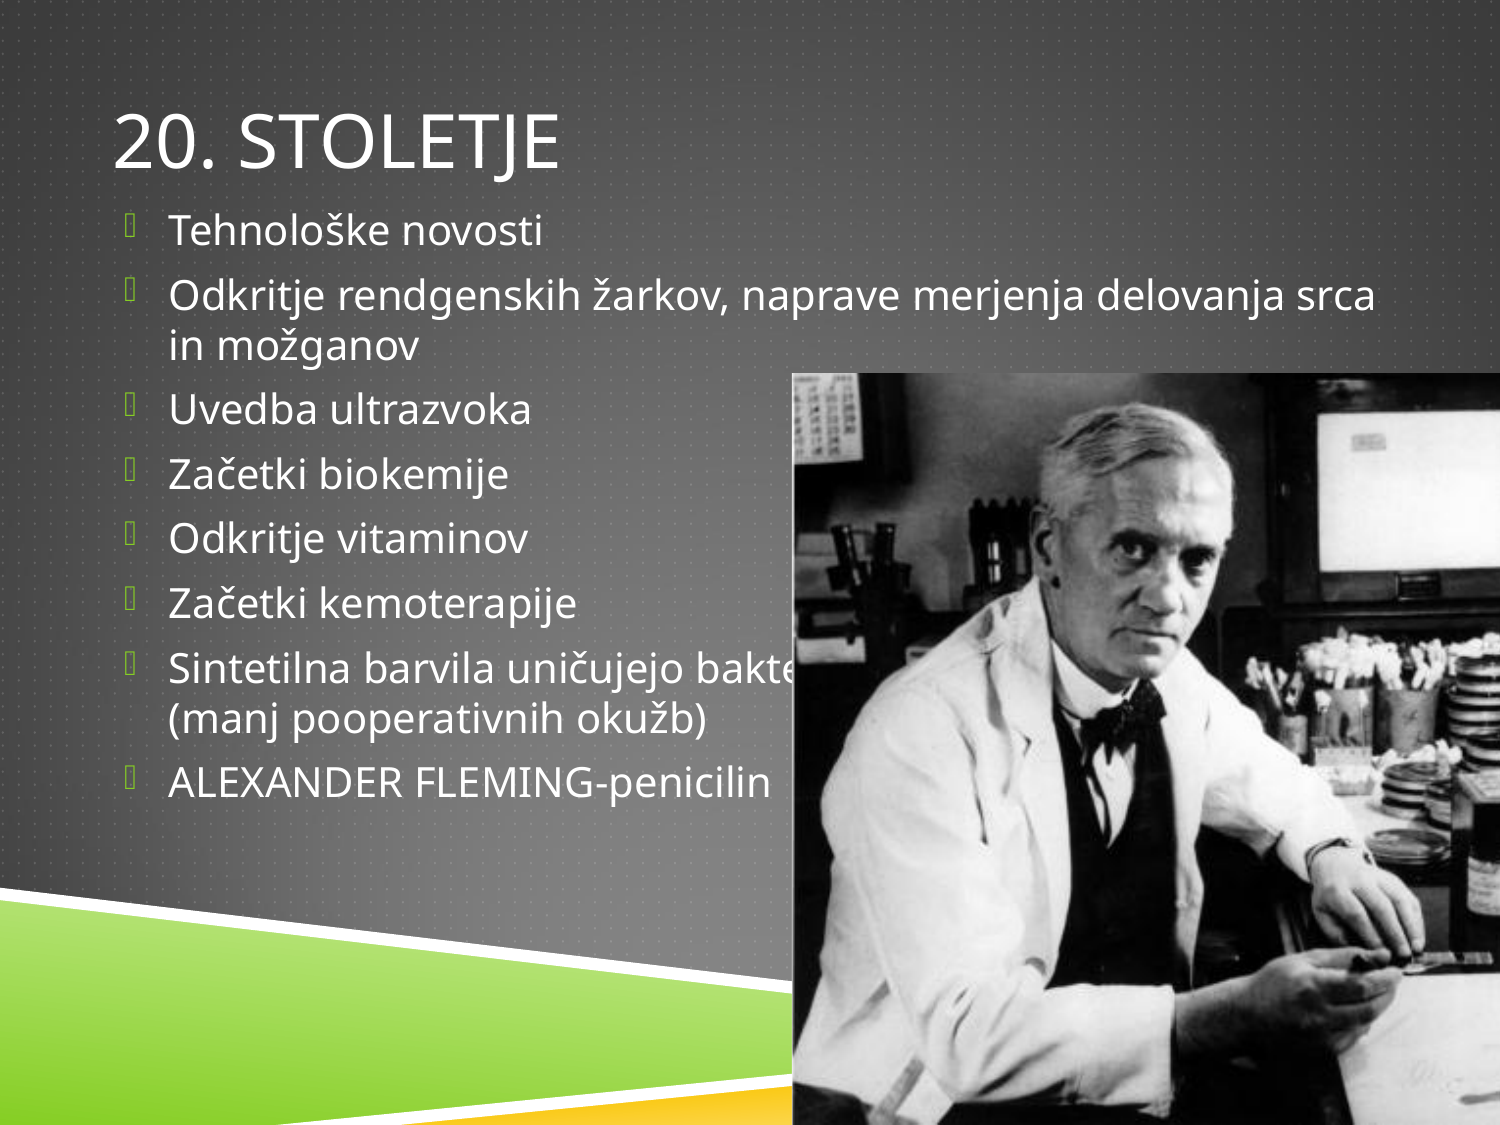

# 20. STOLETJE
Tehnološke novosti
Odkritje rendgenskih žarkov, naprave merjenja delovanja srca in možganov
Uvedba ultrazvoka
Začetki biokemije
Odkritje vitaminov
Začetki kemoterapije
Sintetilna barvila uničujejo bakterije
(manj pooperativnih okužb)
ALEXANDER FLEMING-penicilin